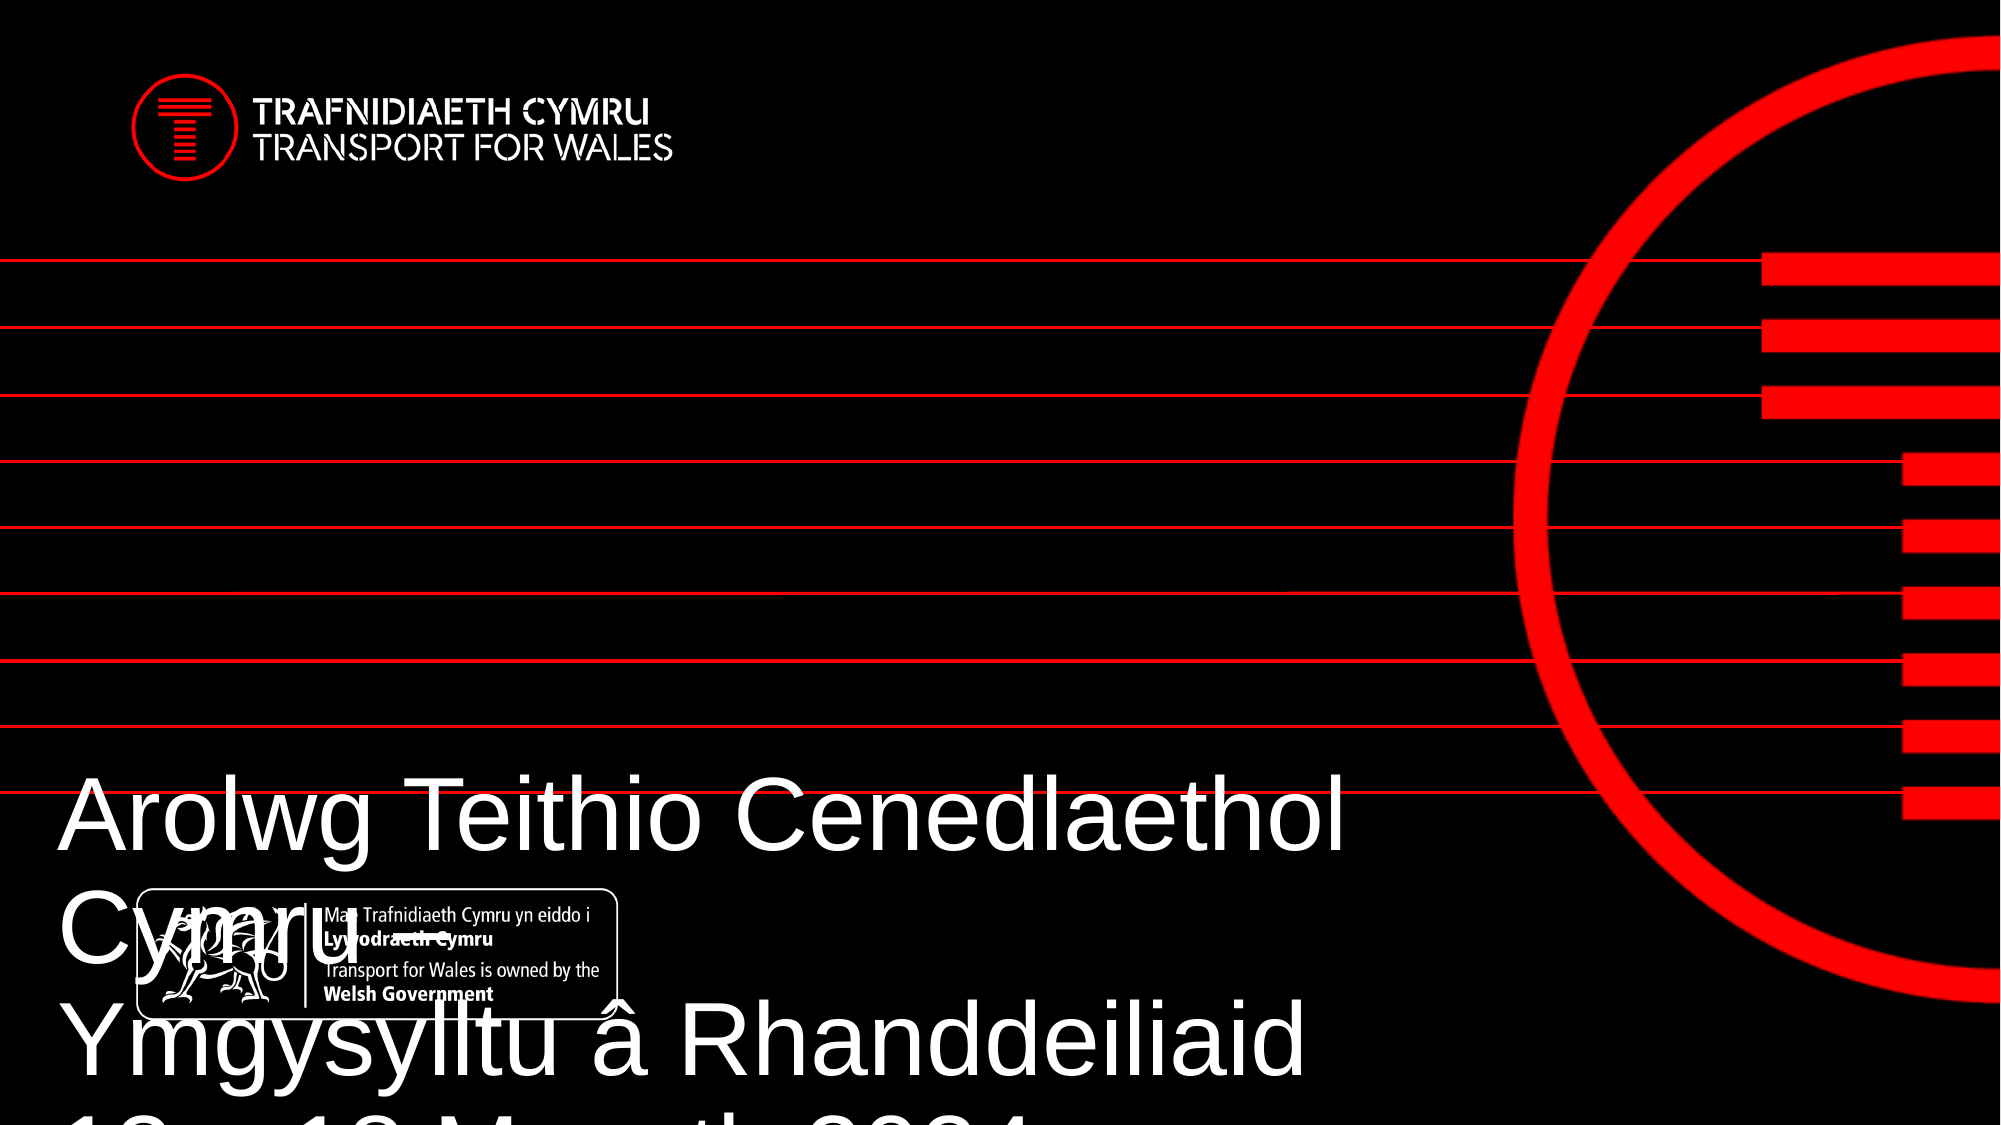

# Arolwg Teithio Cenedlaethol Cymru – Ymgysylltu â Rhanddeiliaid 13 a 18 Mawrth 2024